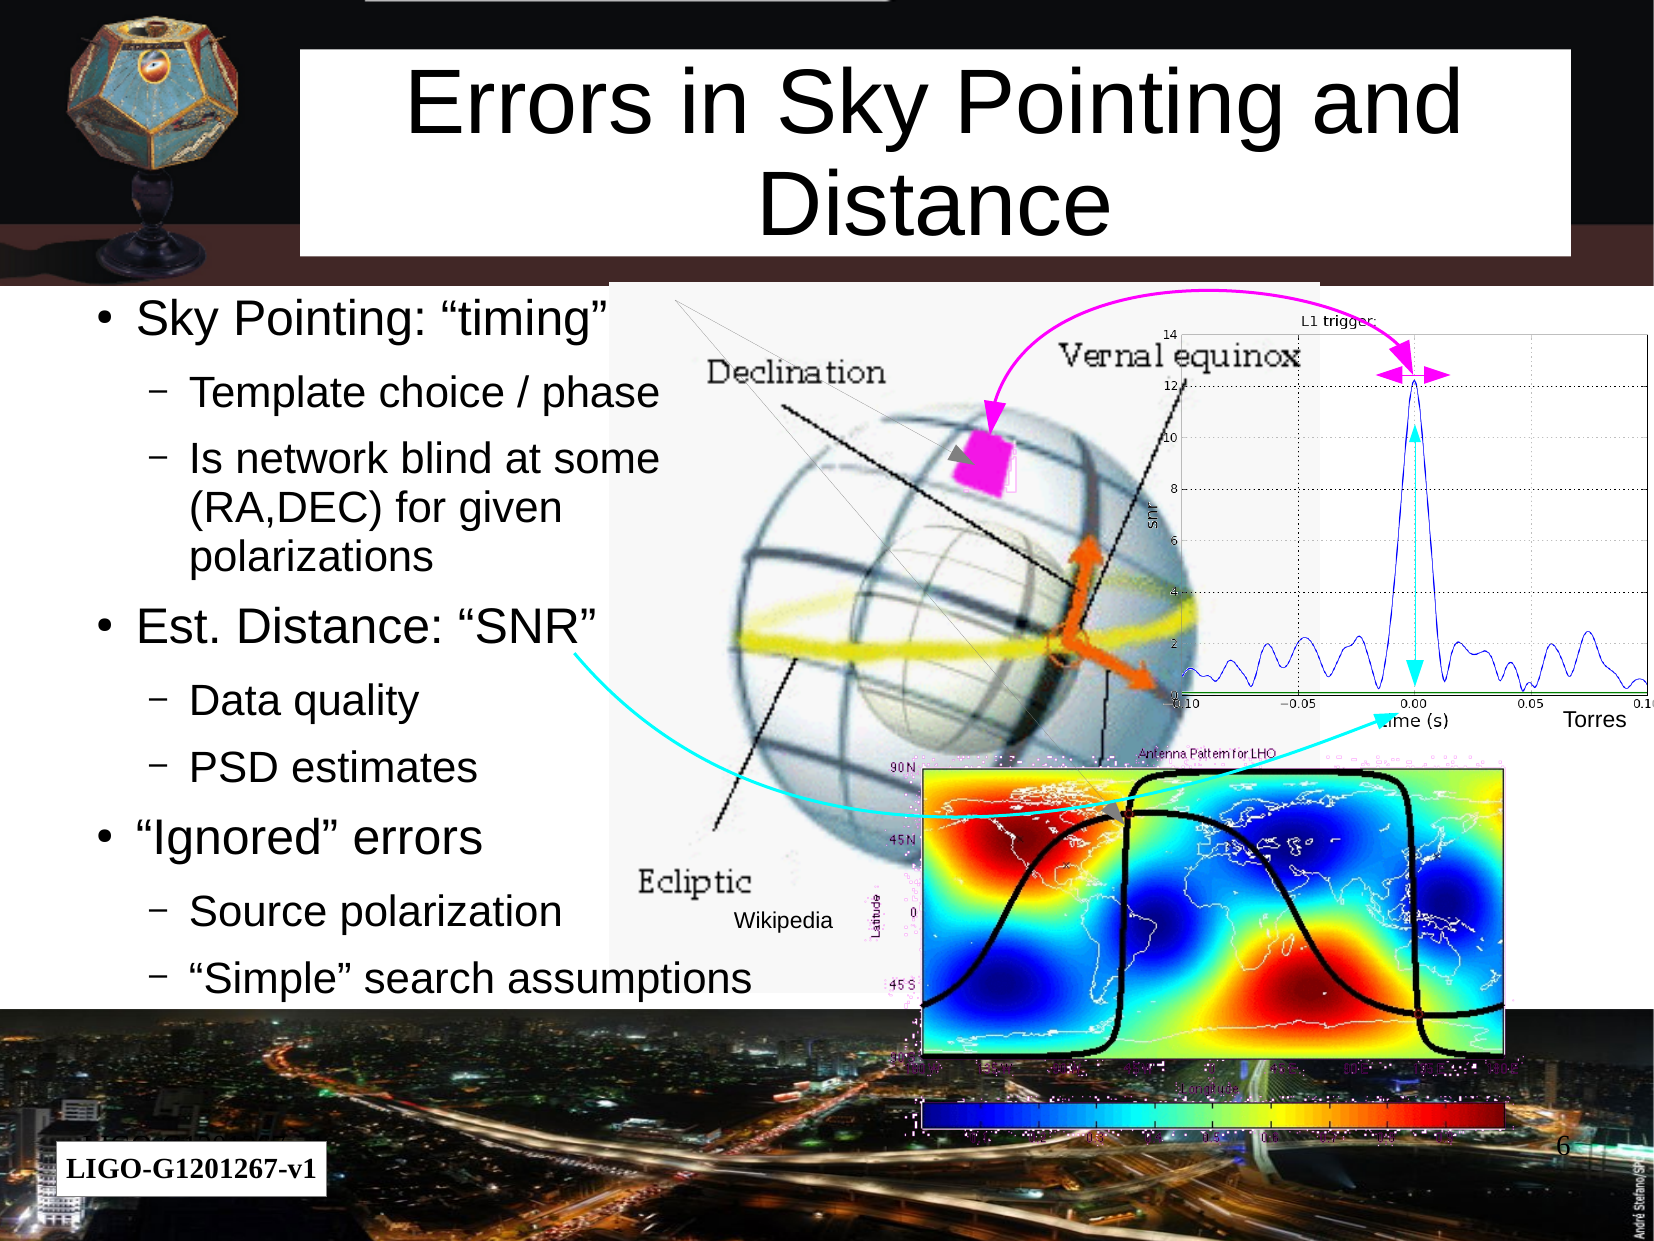

# Errors in Sky Pointing and Distance
Sky Pointing: “timing”
Template choice / phase
Is network blind at some (RA,DEC) for given polarizations
Est. Distance: “SNR”
Data quality
PSD estimates
“Ignored” errors
Source polarization
“Simple” search assumptions
Torres
Wikipedia
6